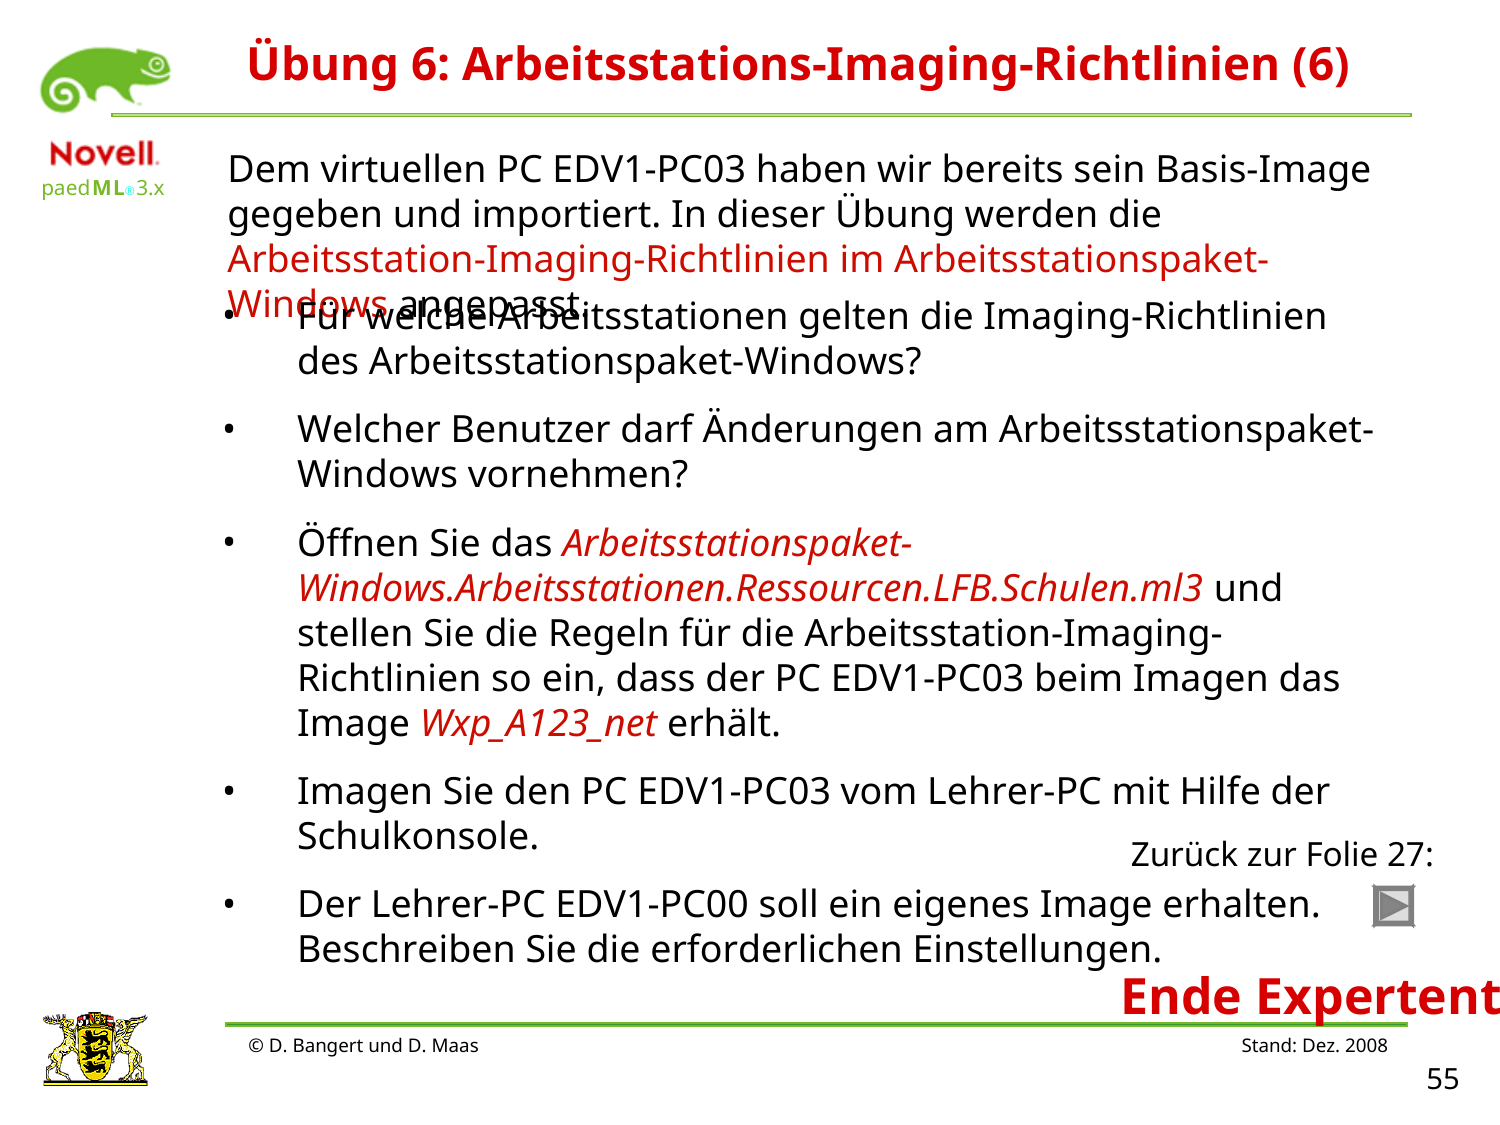

# Übung 6: Arbeitsstations-Imaging-Richtlinien (6)‏
Dem virtuellen PC EDV1-PC03 haben wir bereits sein Basis-Image gegeben und importiert. In dieser Übung werden die Arbeitsstation-Imaging-Richtlinien im Arbeitsstationspaket-Windows angepasst.
Für welche Arbeitsstationen gelten die Imaging-Richtlinien des Arbeitsstationspaket-Windows?
Welcher Benutzer darf Änderungen am Arbeitsstationspaket-Windows vornehmen?
Öffnen Sie das Arbeitsstationspaket-Windows.Arbeitsstationen.Ressourcen.LFB.Schulen.ml3 und stellen Sie die Regeln für die Arbeitsstation-Imaging-Richtlinien so ein, dass der PC EDV1-PC03 beim Imagen das Image Wxp_A123_net erhält.
Imagen Sie den PC EDV1-PC03 vom Lehrer-PC mit Hilfe der Schulkonsole.
Der Lehrer-PC EDV1-PC00 soll ein eigenes Image erhalten. Beschreiben Sie die erforderlichen Einstellungen.
Zurück zur Folie 27:
Ende Expertenteil
© D. Bangert und D. Maas
Dez. 2008
55